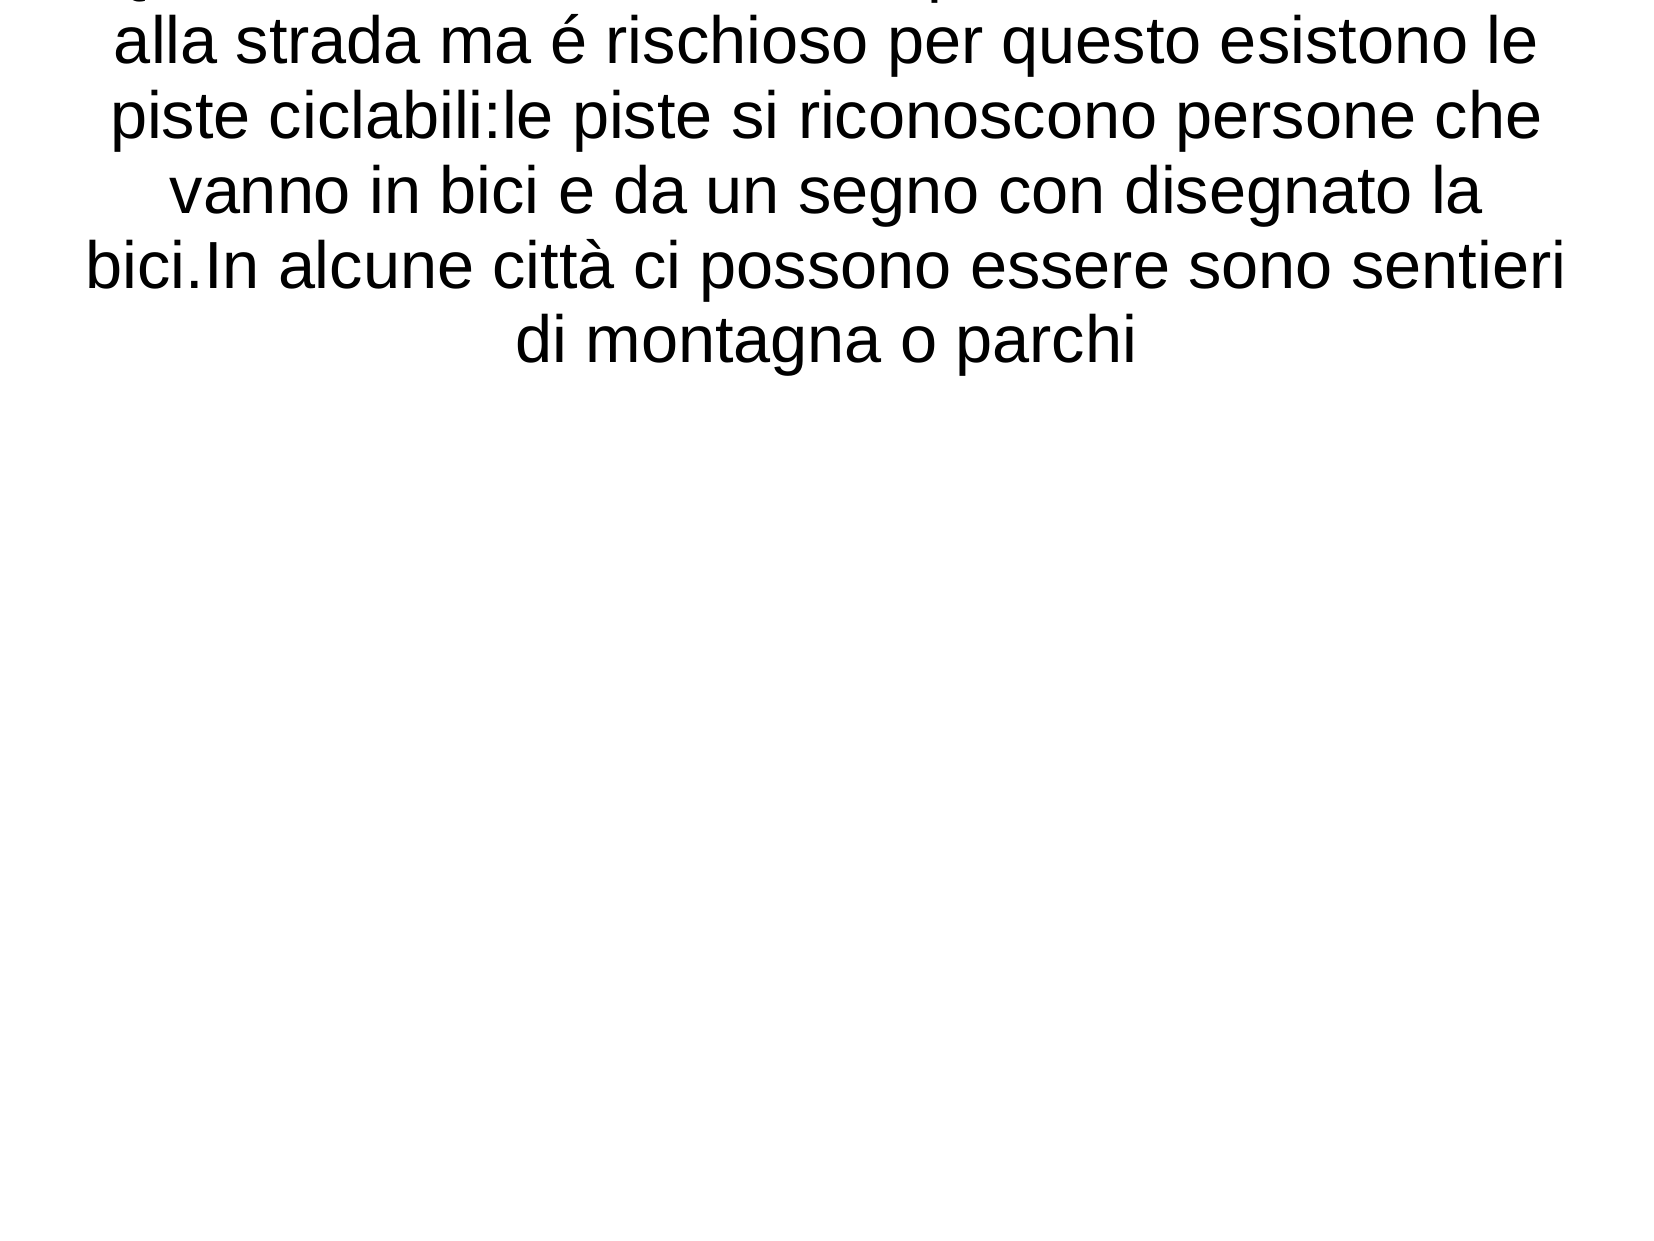

# Quando si va in bicicletta si può andare in mezzo alla strada ma é rischioso per questo esistono le piste ciclabili:le piste si riconoscono persone che vanno in bici e da un segno con disegnato la bici.In alcune città ci possono essere sono sentieri di montagna o parchi